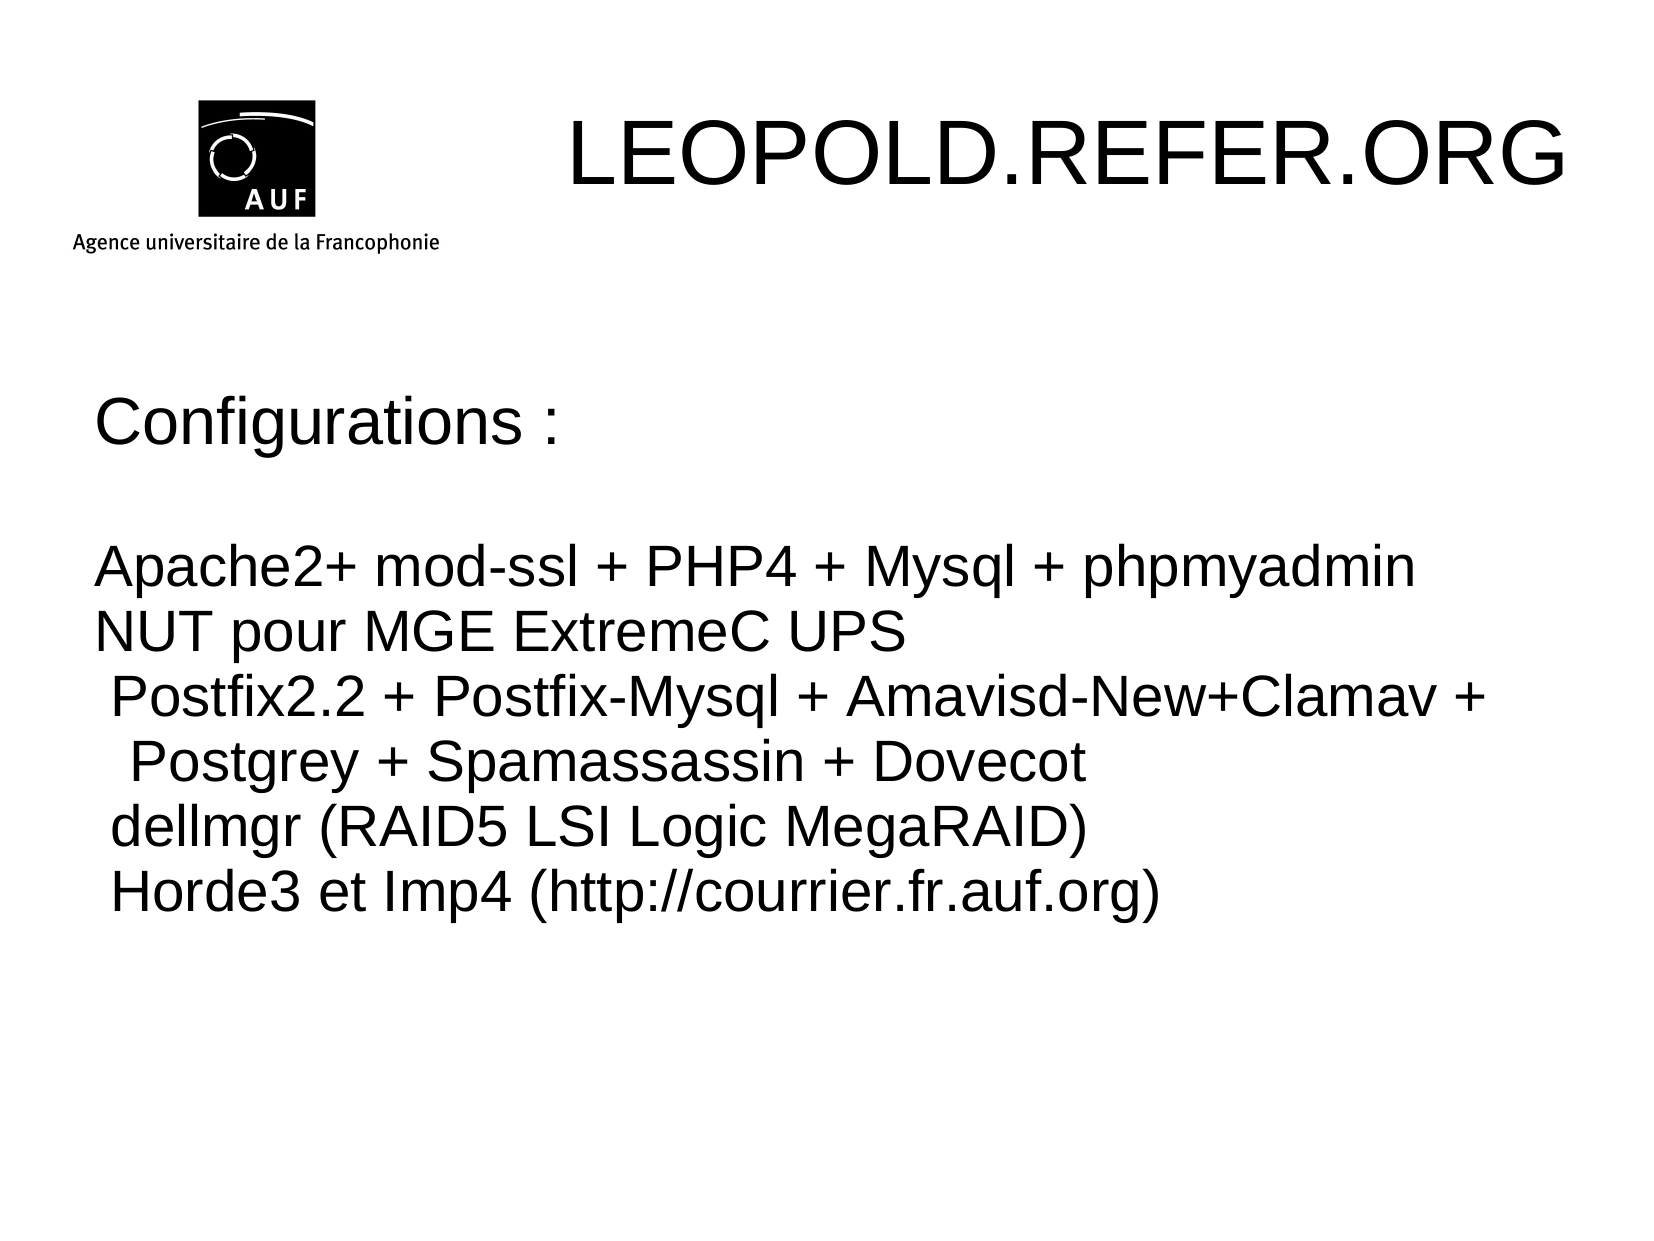

Configurations :
Apache2+ mod-ssl + PHP4 + Mysql + phpmyadmin
NUT pour MGE ExtremeC UPS
 Postfix2.2 + Postfix-Mysql + Amavisd-New+Clamav + Postgrey + Spamassassin + Dovecot
 dellmgr (RAID5 LSI Logic MegaRAID)
 Horde3 et Imp4 (http://courrier.fr.auf.org)
# LEOPOLD.REFER.ORG